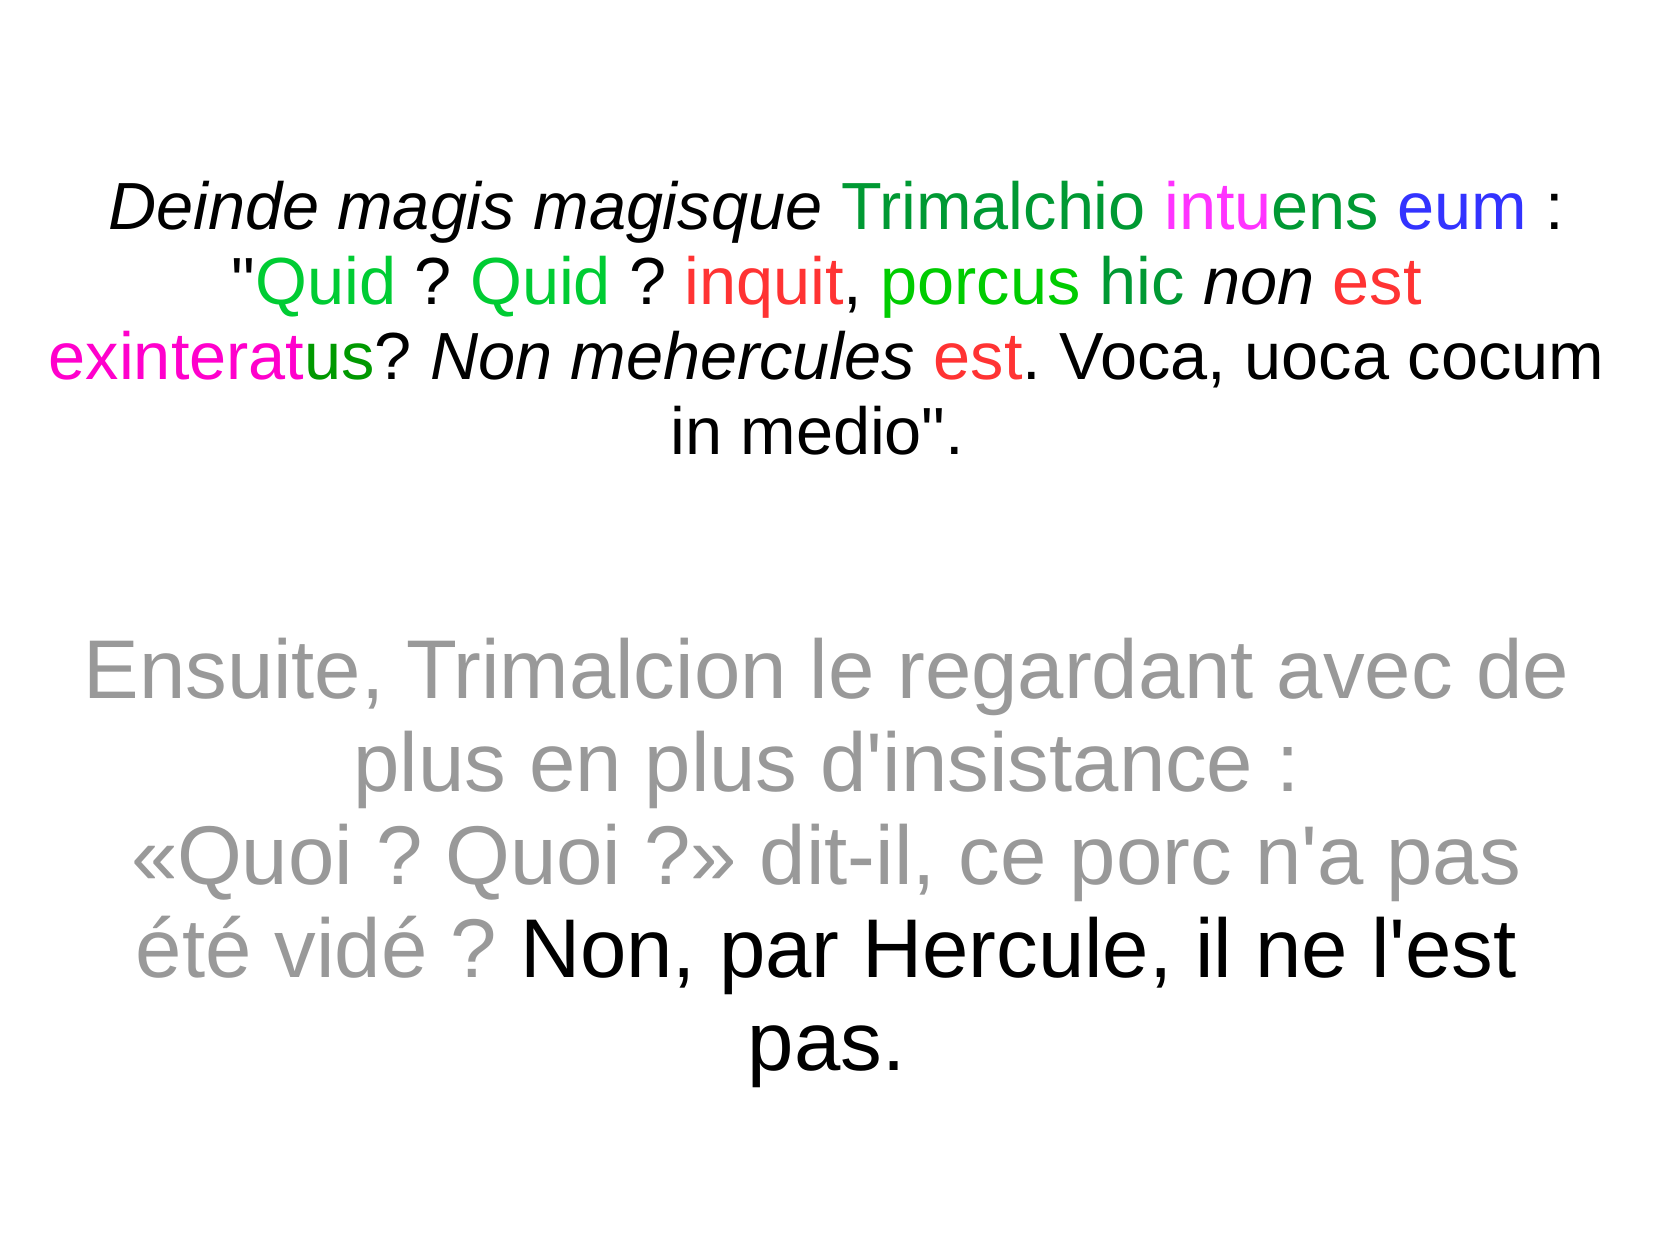

# Deinde magis magisque Trimalchio intuens eum : "Quid ? Quid ? inquit, porcus hic non est exinteratus? Non mehercules est. Voca, uoca cocum in medio".
Ensuite, Trimalcion le regardant avec de plus en plus d'insistance :
«Quoi ? Quoi ?» dit-il, ce porc n'a pas été vidé ? Non, par Hercule, il ne l'est pas.